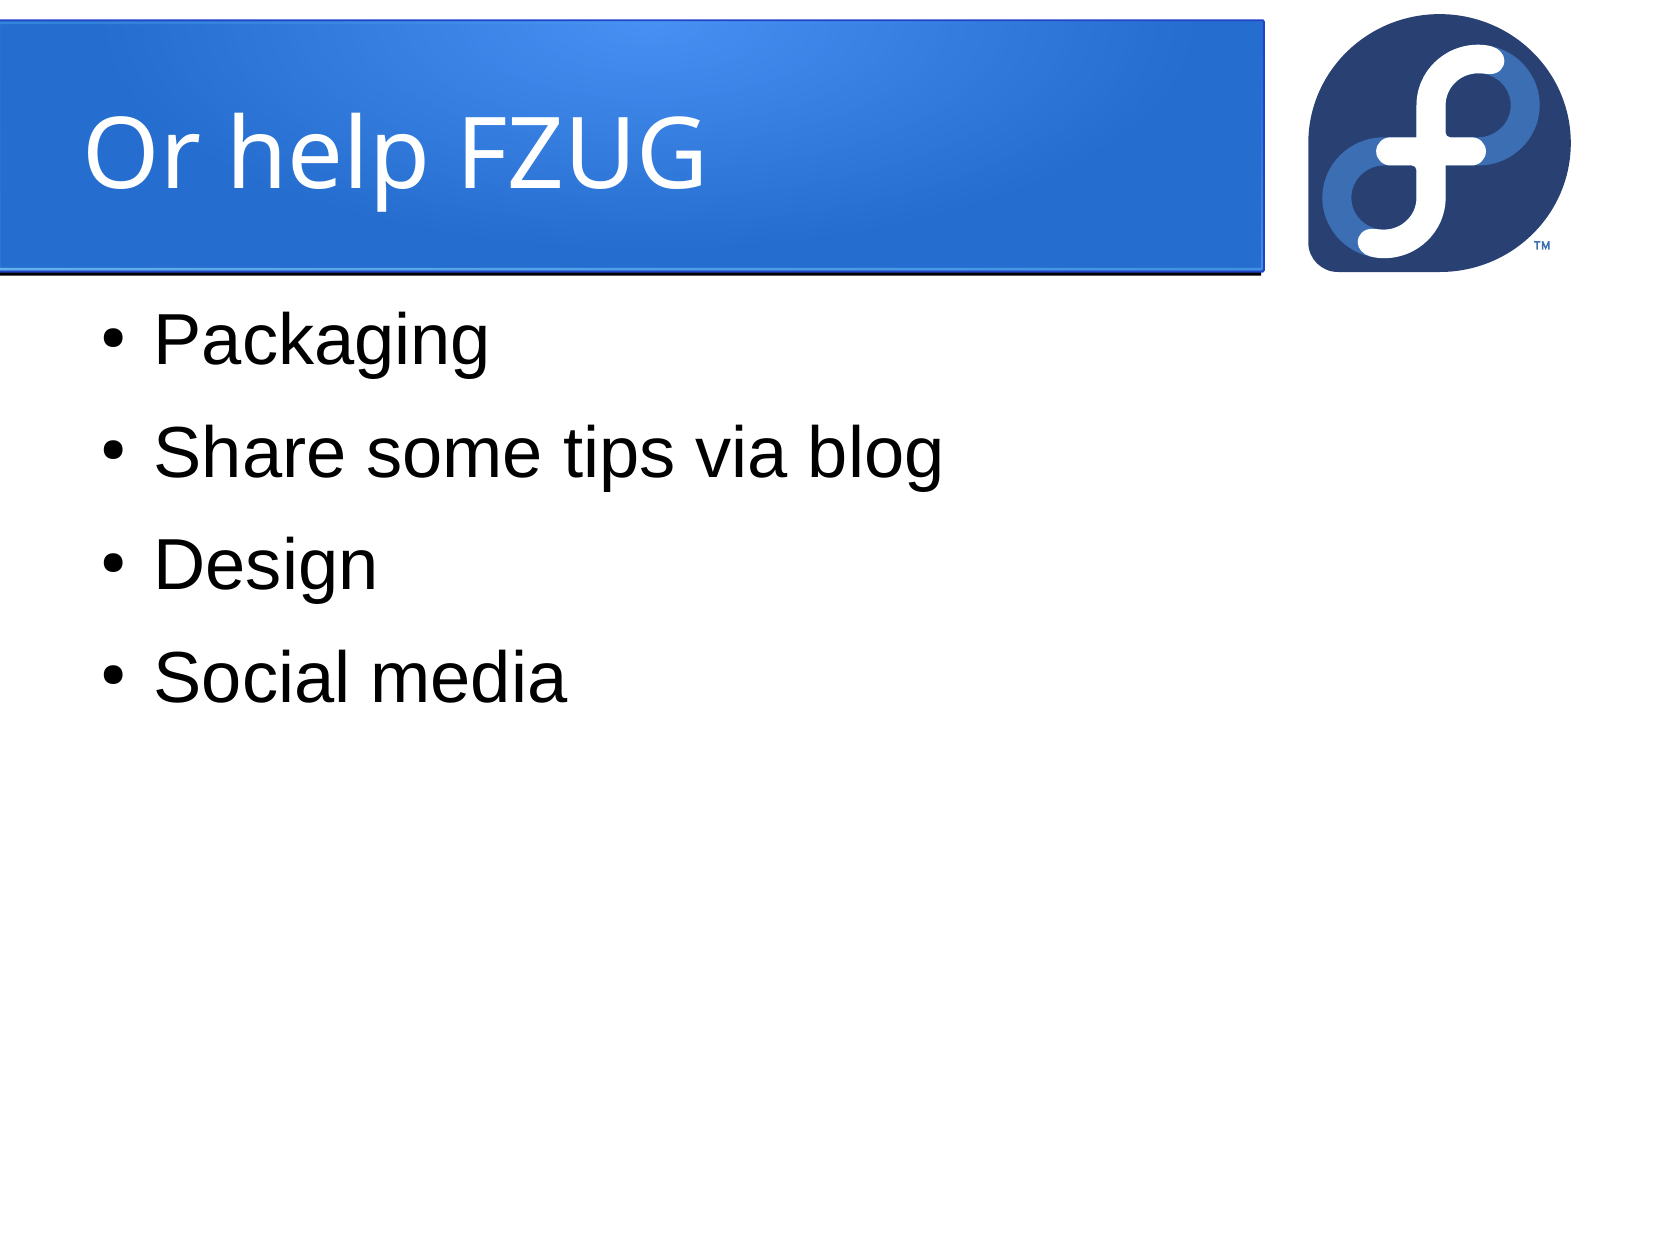

# Or help FZUG
Packaging
Share some tips via blog
Design
Social media